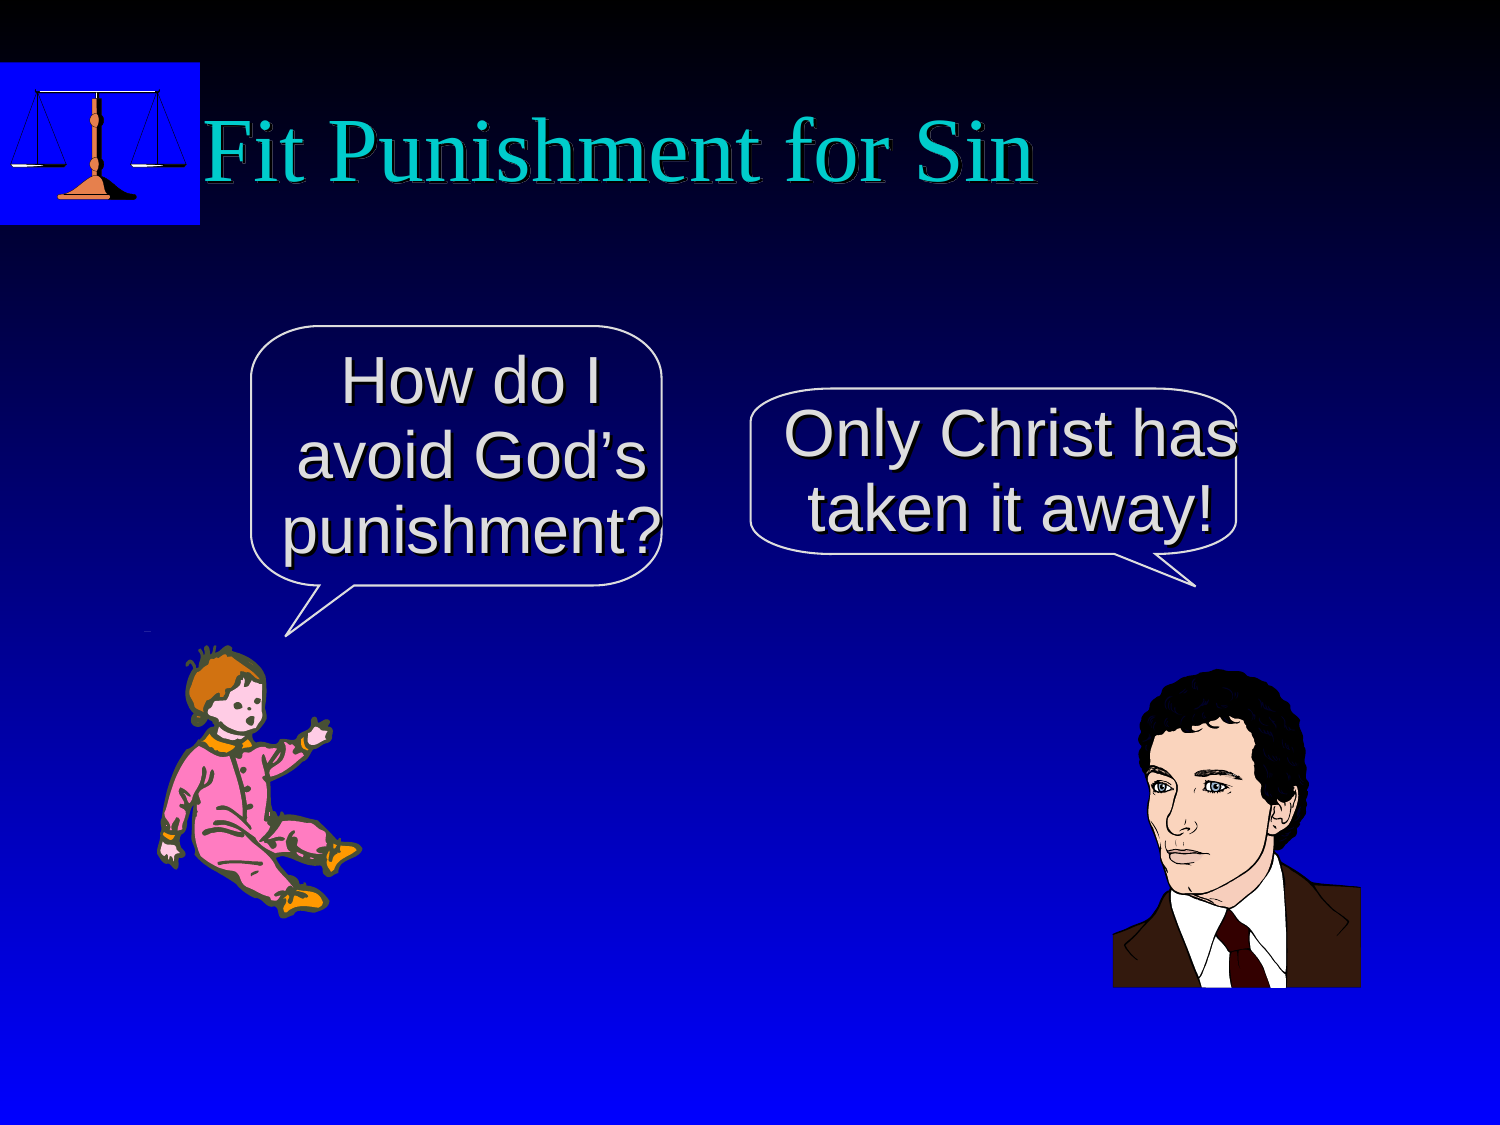

# Fit Punishment for Sin
How do I
avoid God’s
punishment?
Only Christ has
taken it away!